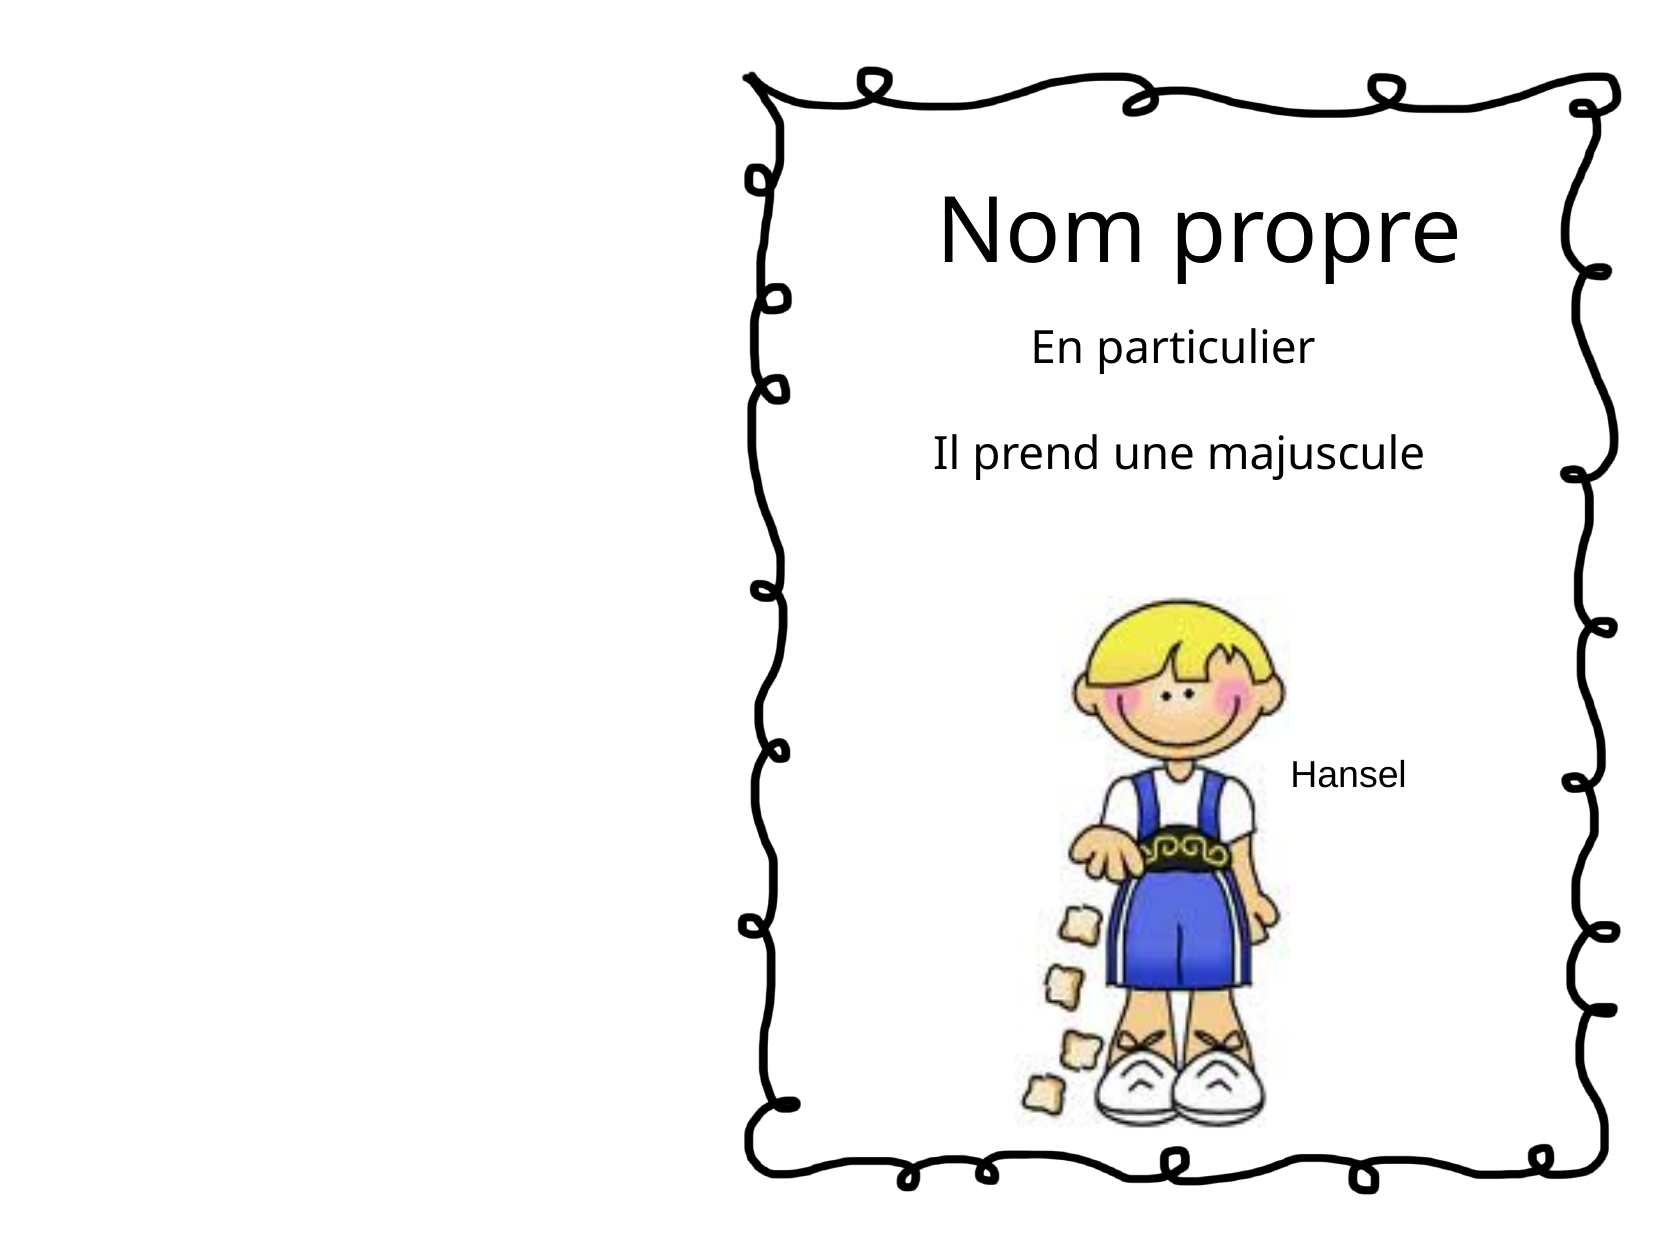

Nom propre
En particulier
Il prend une majuscule
Hansel